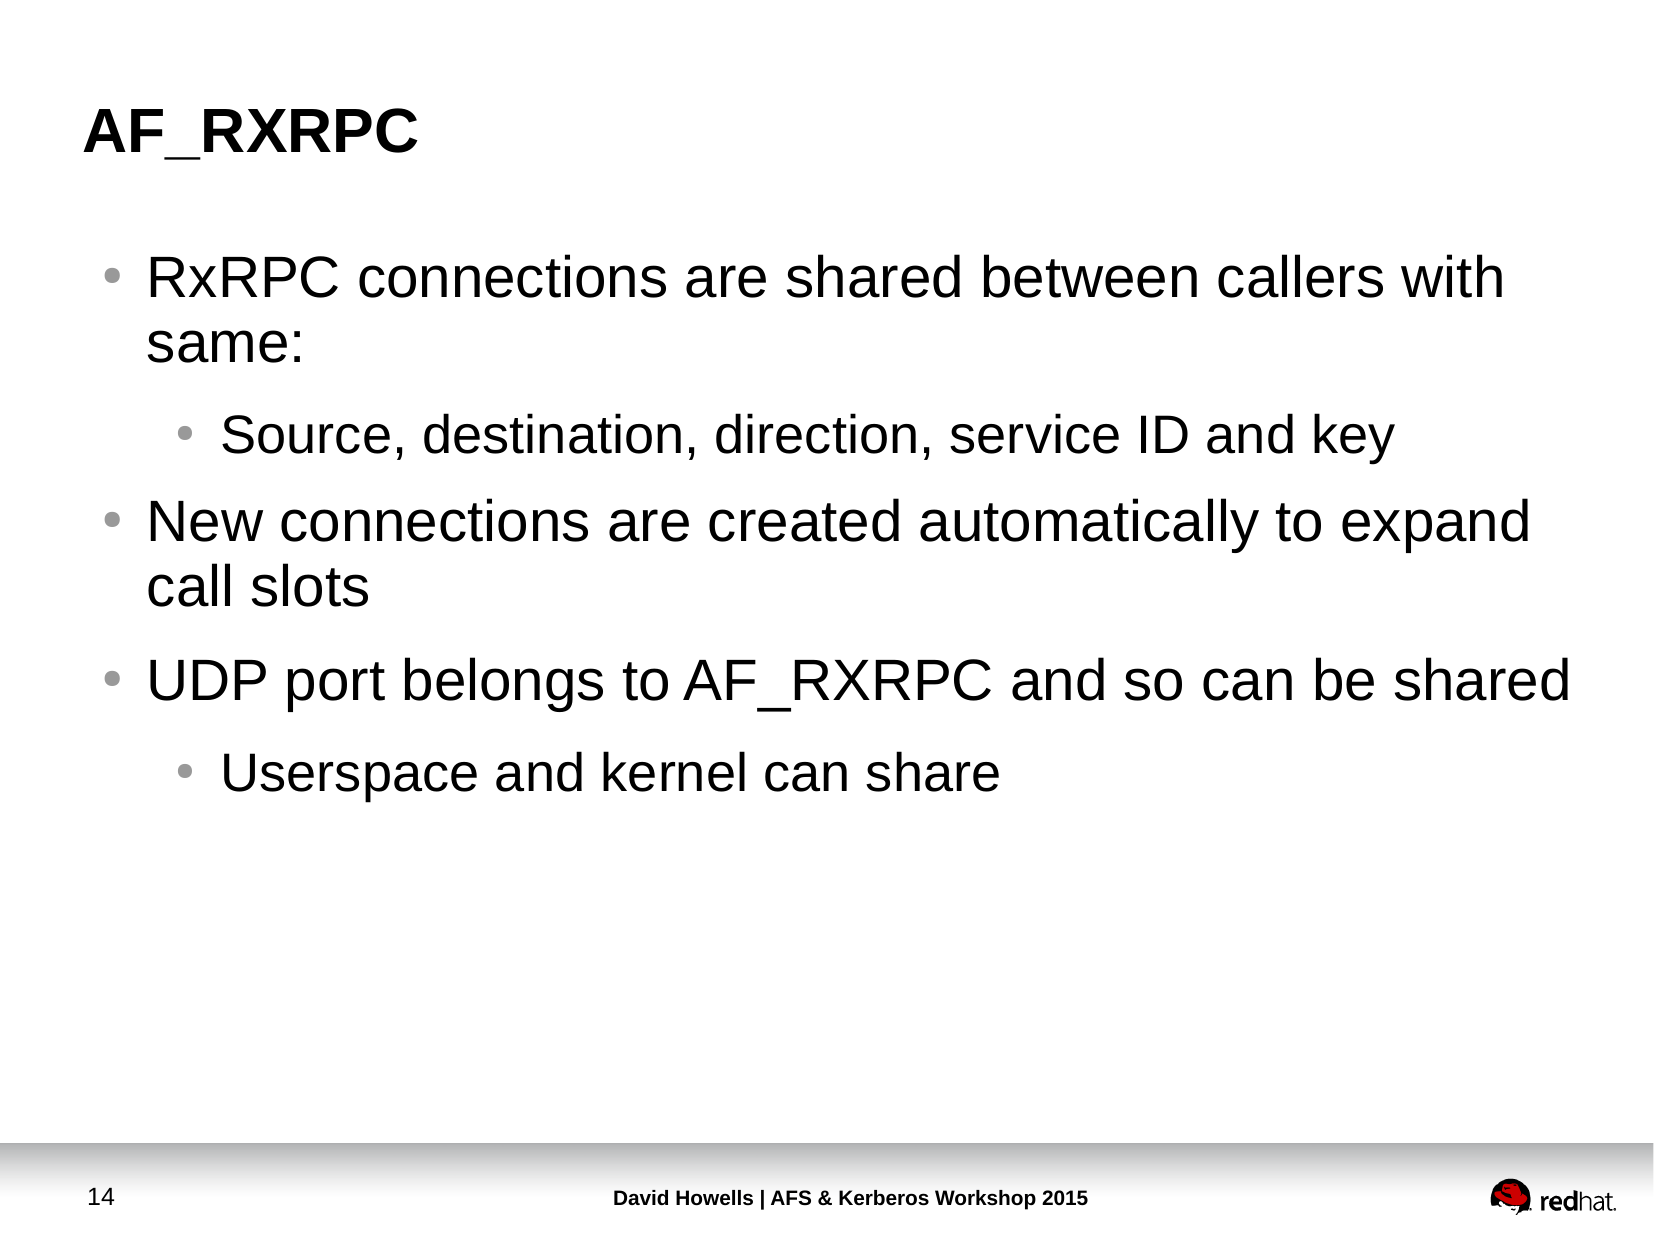

# AF_RXRPC
RxRPC connections are shared between callers with same:
Source, destination, direction, service ID and key
New connections are created automatically to expand call slots
UDP port belongs to AF_RXRPC and so can be shared
Userspace and kernel can share